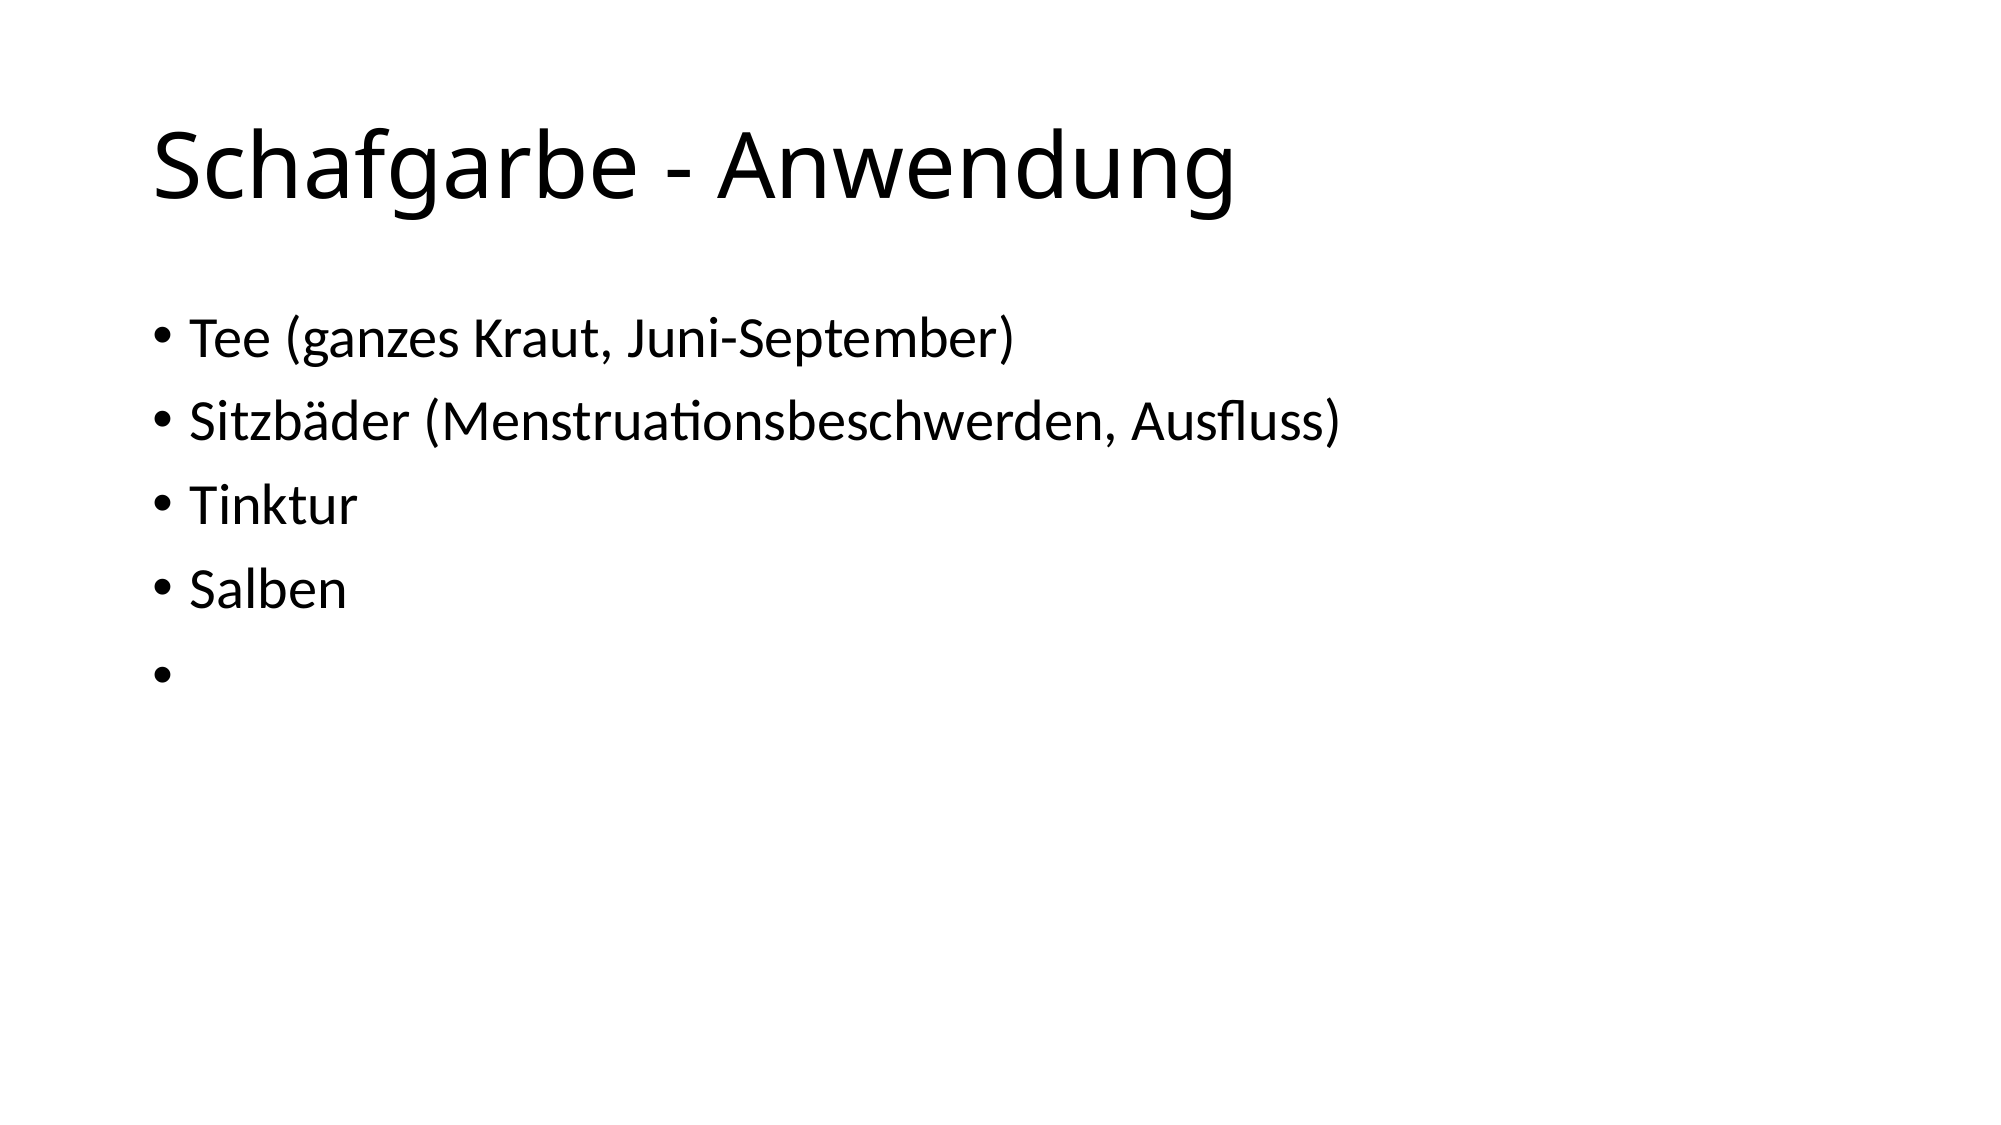

# Schafgarbe - Anwendung
Tee (ganzes Kraut, Juni-September)
Sitzbäder (Menstruationsbeschwerden, Ausfluss)
Tinktur
Salben